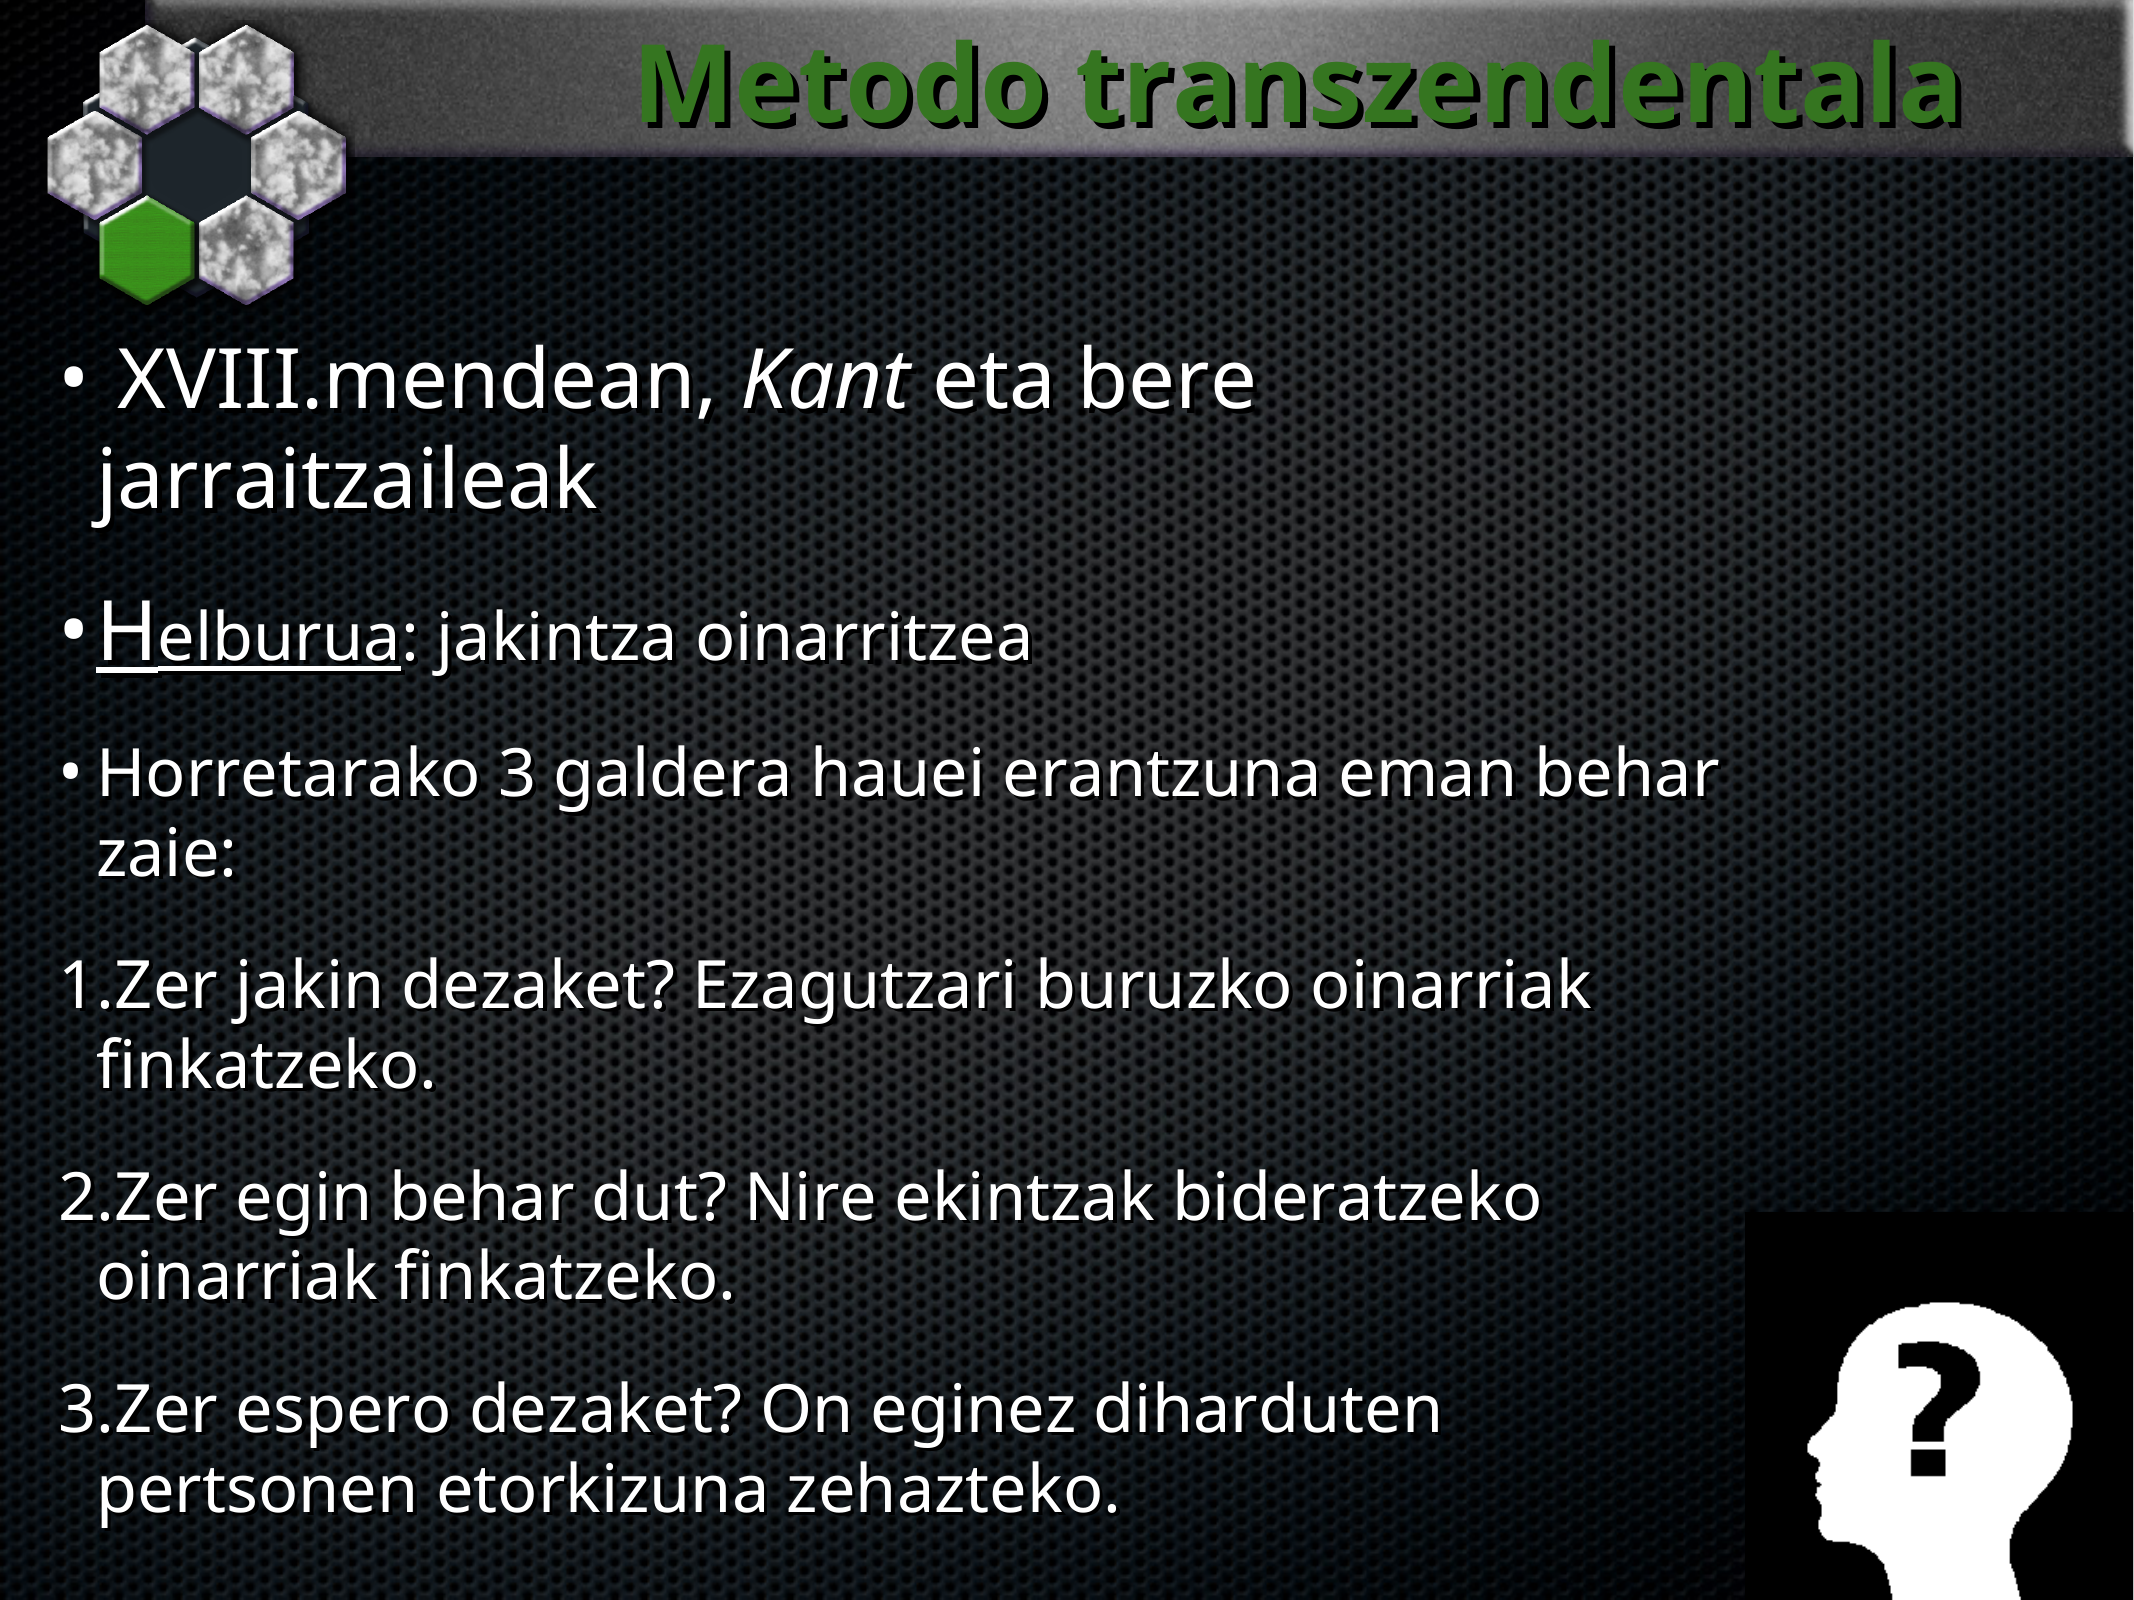

Metodo transzendentala
 XVIII.mendean, Kant eta bere jarraitzaileak
Helburua: jakintza oinarritzea
Horretarako 3 galdera hauei erantzuna eman behar zaie:
Zer jakin dezaket? Ezagutzari buruzko oinarriak finkatzeko.
Zer egin behar dut? Nire ekintzak bideratzeko oinarriak finkatzeko.
Zer espero dezaket? On eginez diharduten pertsonen etorkizuna zehazteko.